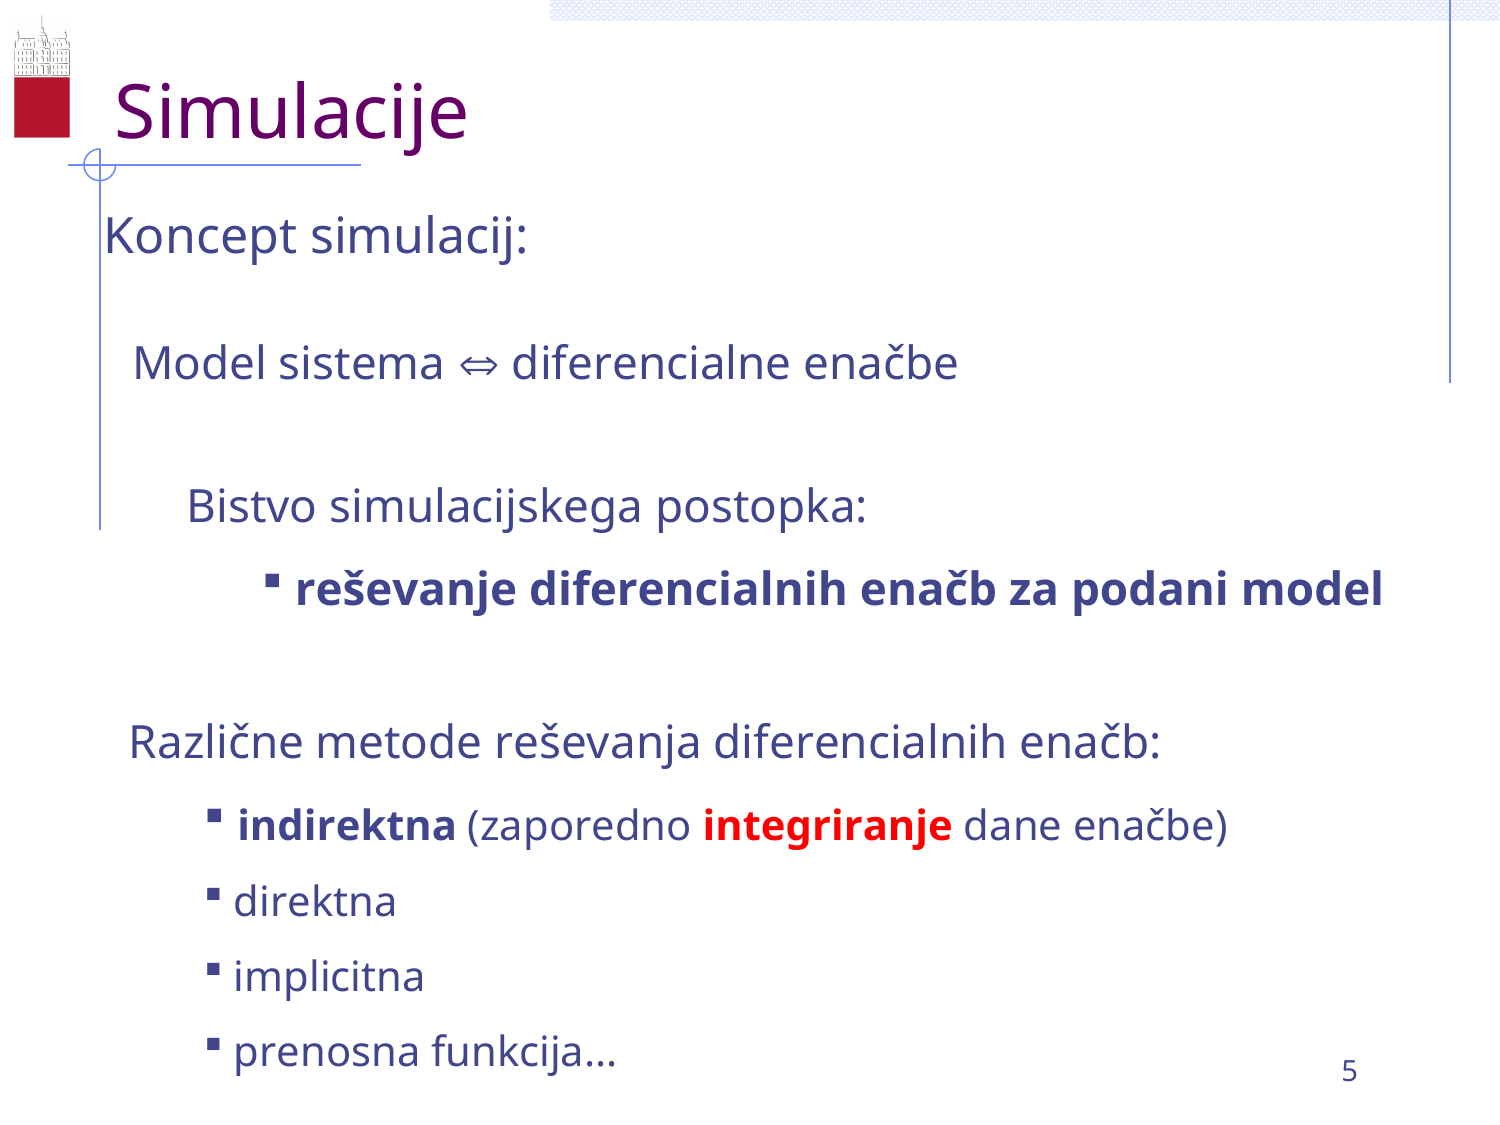

# Simulacije
Koncept simulacij:
Model sistema  diferencialne enačbe
Bistvo simulacijskega postopka:
 reševanje diferencialnih enačb za podani model
Različne metode reševanja diferencialnih enačb:
 indirektna (zaporedno integriranje dane enačbe)
 direktna
 implicitna
 prenosna funkcija...